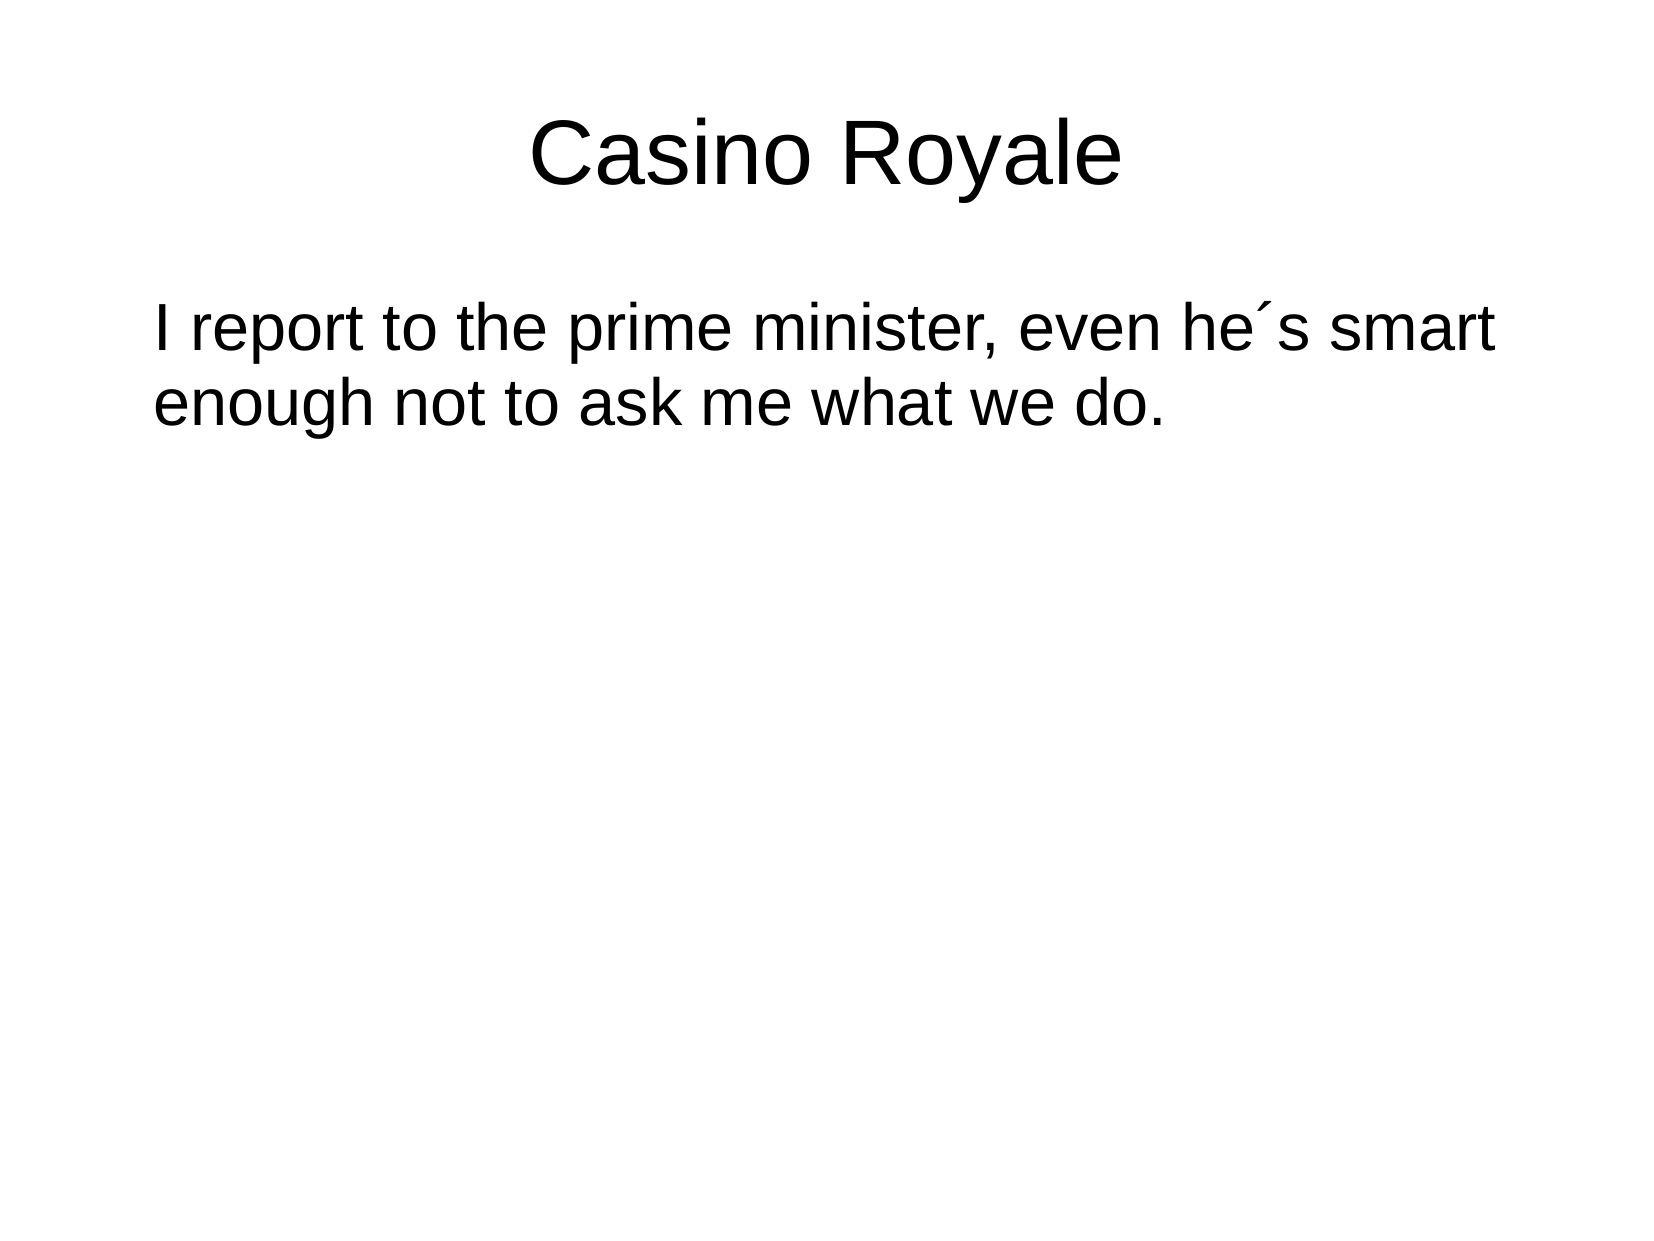

# Casino Royale
I report to the prime minister, even he´s smart enough not to ask me what we do.